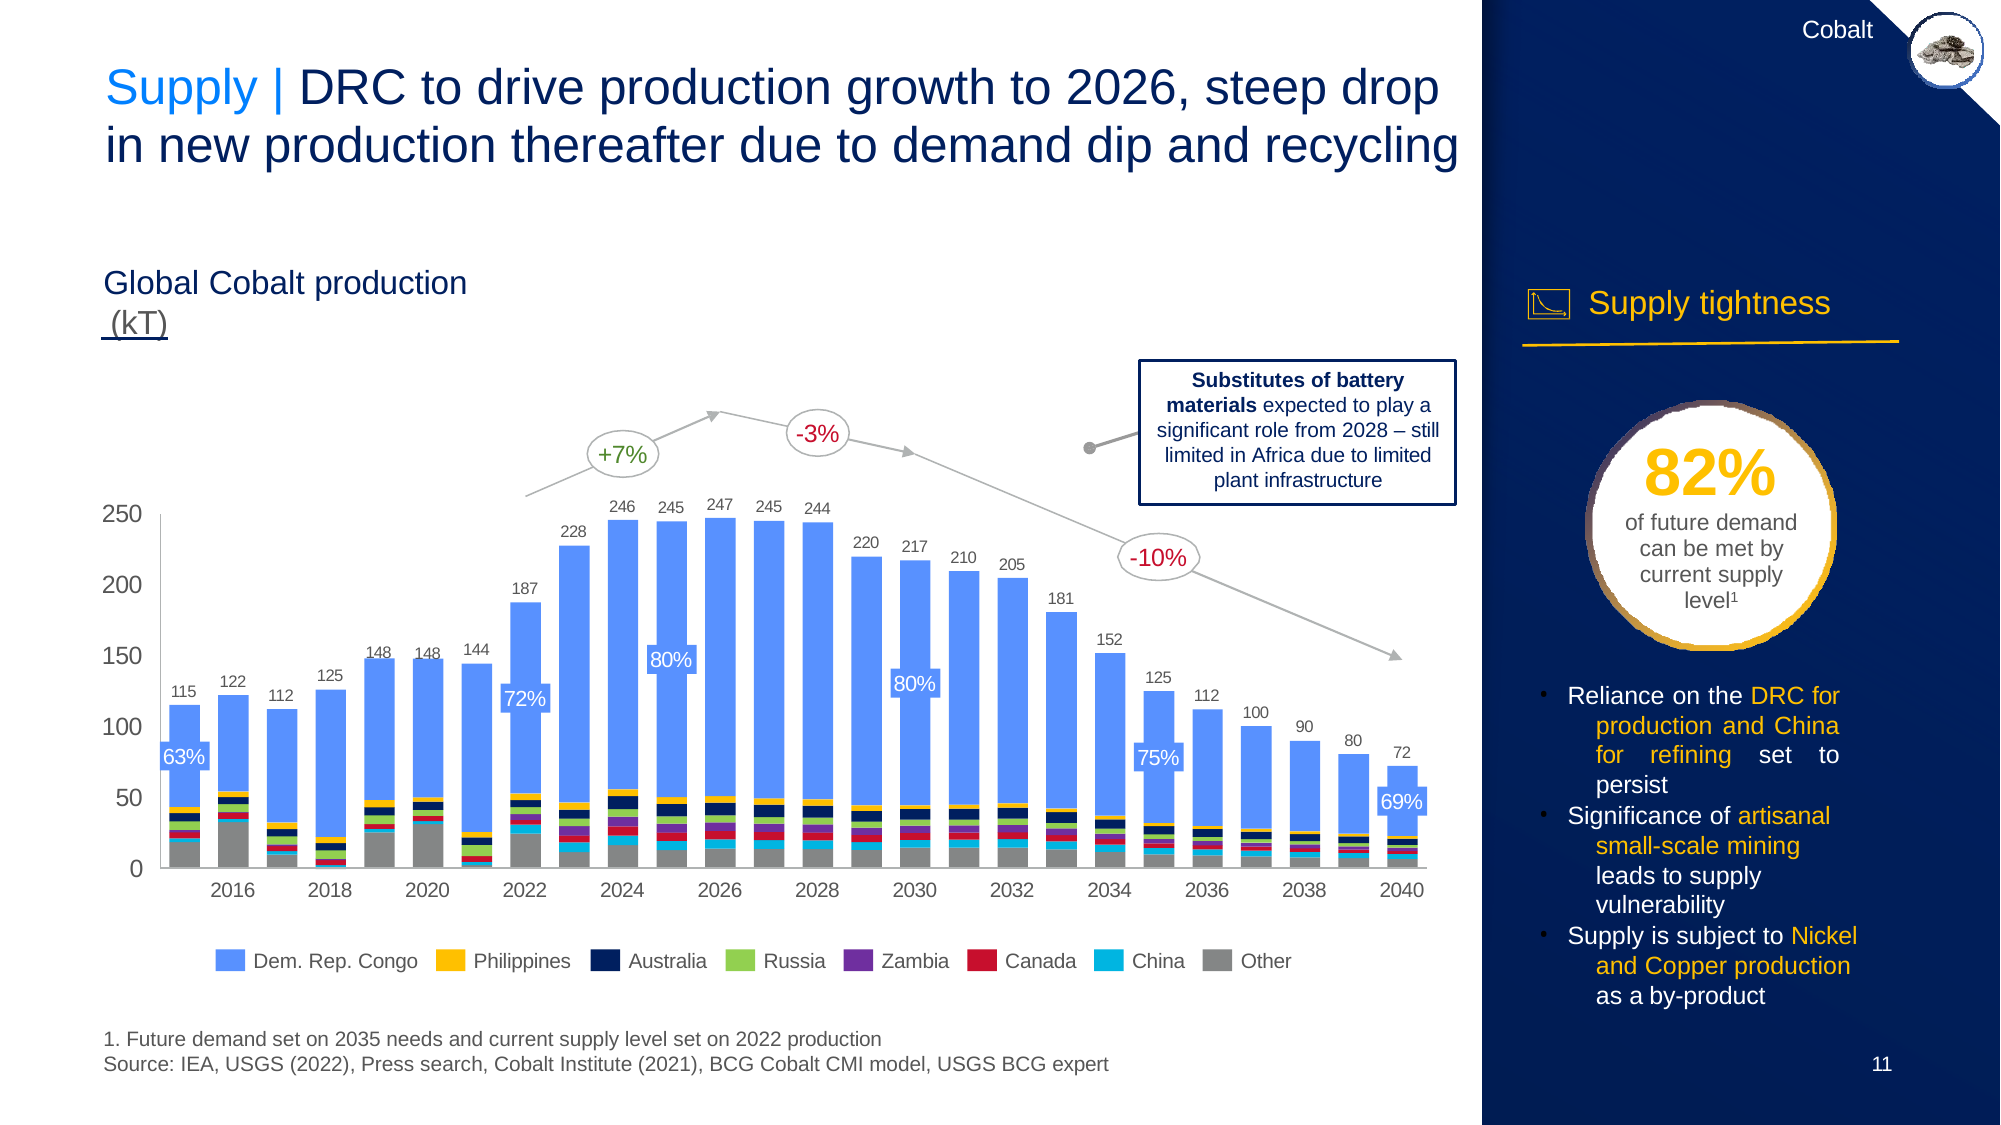

Cobalt
# Supply | DRC to drive production growth to 2026, steep drop
in new production thereafter due to demand dip and recycling
Global Cobalt production
 (kT)
Supply tightness
Substitutes of battery materials expected to play a significant role from 2028 – still limited in Africa due to limited plant infrastructure
-3%
82%
of future demand can be met by current supply level1
+7%
247
246
245
245
250
244
228
220
217
-10%
210
205
200
187
181
152
148	148
144
150
80%
125
125
80%
122
Reliance on the DRC for production and China for refining set to persist
115
112
72%
112
100
100
90
80
72
63%
75%
50
69%
Significance of artisanal small-scale mining leads to supply vulnerability
0
2016
2018
2020
2022
2024
2026
2028
2030
2032
2034
2036
2038
2040
Supply is subject to Nickel and Copper production as a by-product
Dem. Rep. Congo
Philippines
Australia
Russia
Zambia
Canada
China
Other
1. Future demand set on 2035 needs and current supply level set on 2022 production
Source: IEA, USGS (2022), Press search, Cobalt Institute (2021), BCG Cobalt CMI model, USGS BCG expert
11